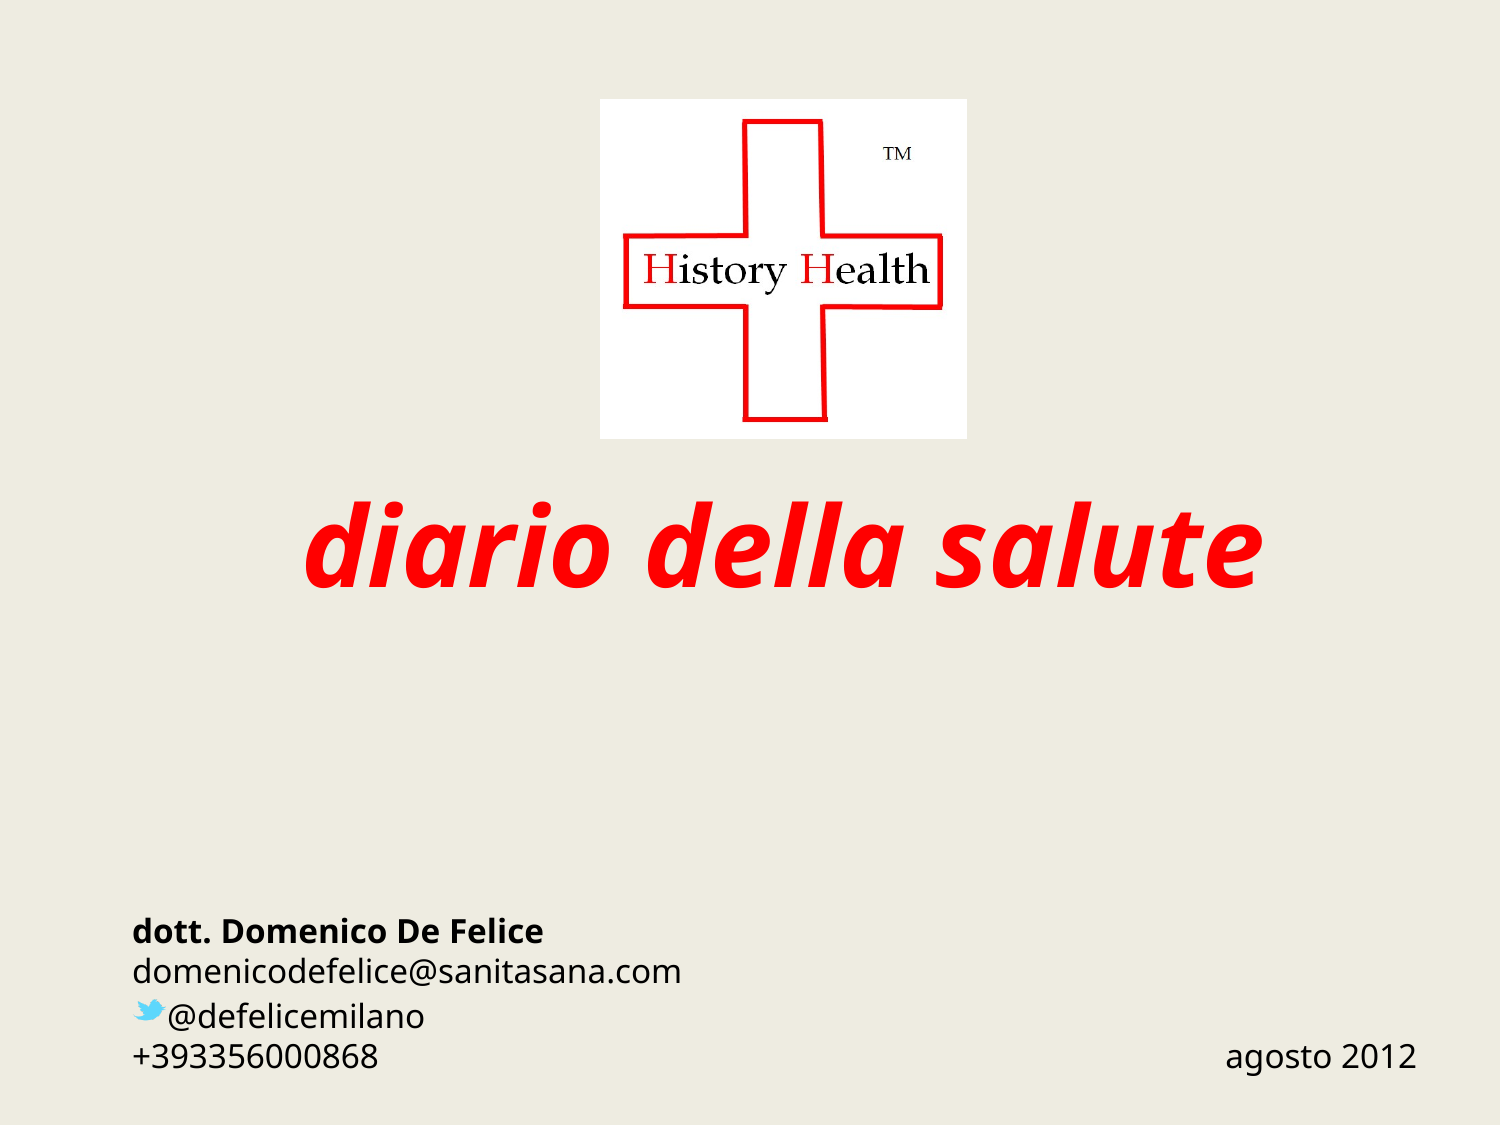

diario della salute
dott. Domenico De Felice
domenicodefelice@sanitasana.com
 @defelicemilano
+393356000868 agosto 2012